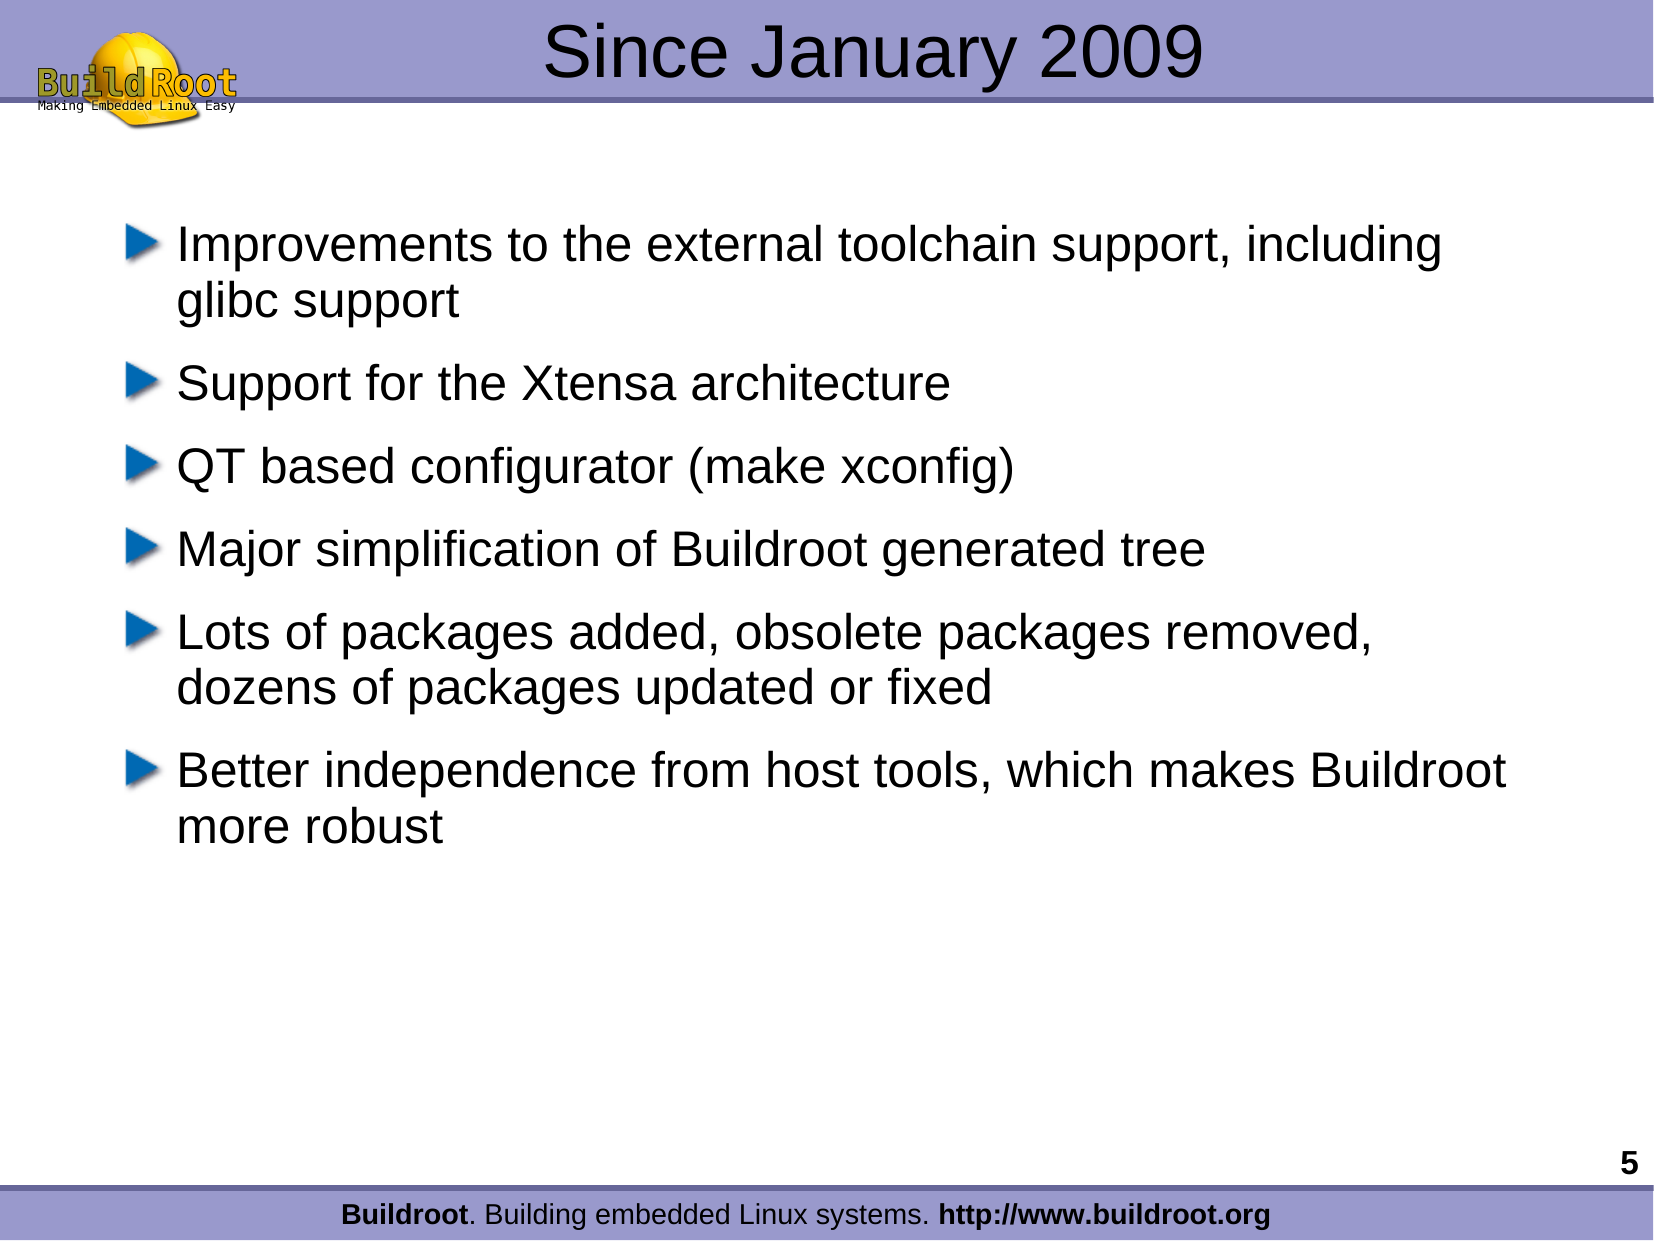

# Since January 2009
Improvements to the external toolchain support, including glibc support
Support for the Xtensa architecture
QT based configurator (make xconfig)
Major simplification of Buildroot generated tree
Lots of packages added, obsolete packages removed, dozens of packages updated or fixed
Better independence from host tools, which makes Buildroot more robust